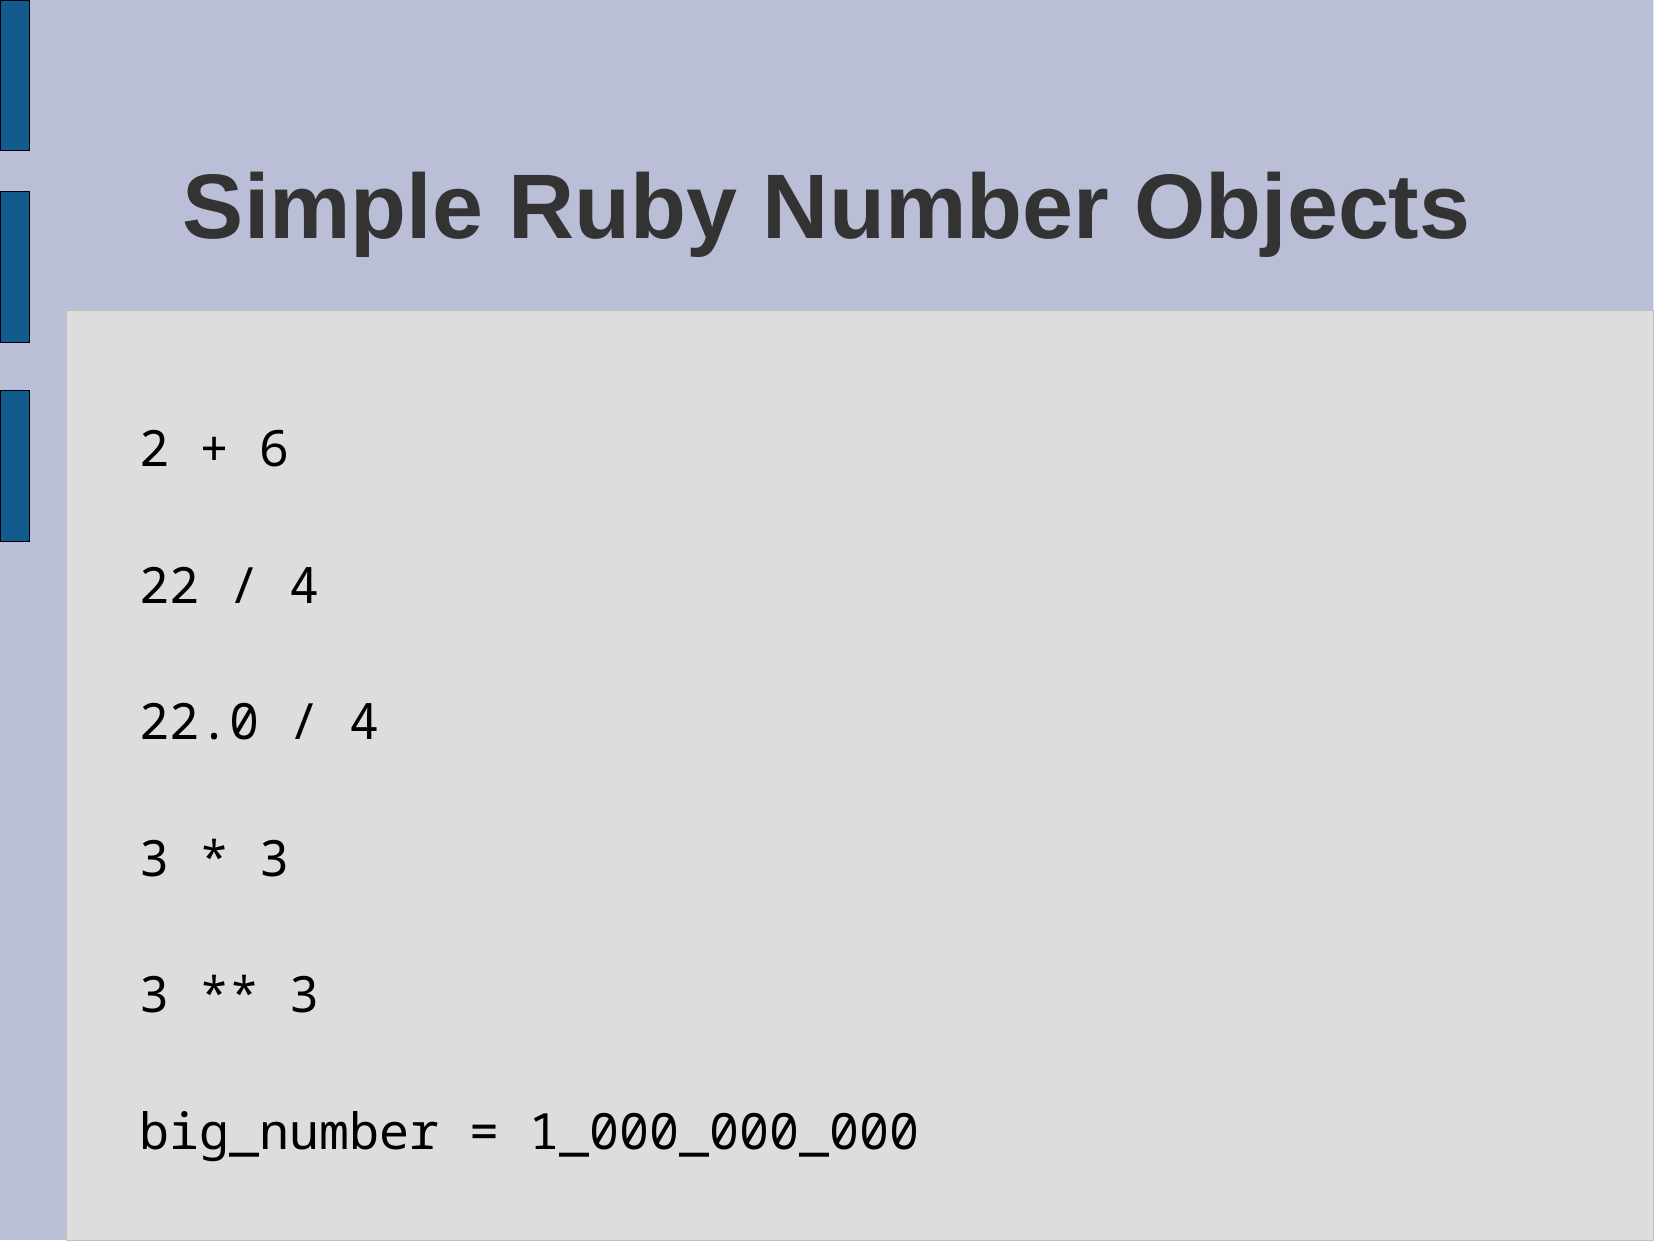

#
Simple Ruby Number Objects
2 + 6
22 / 4
22.0 / 4
3 * 3
3 ** 3
big_number = 1_000_000_000